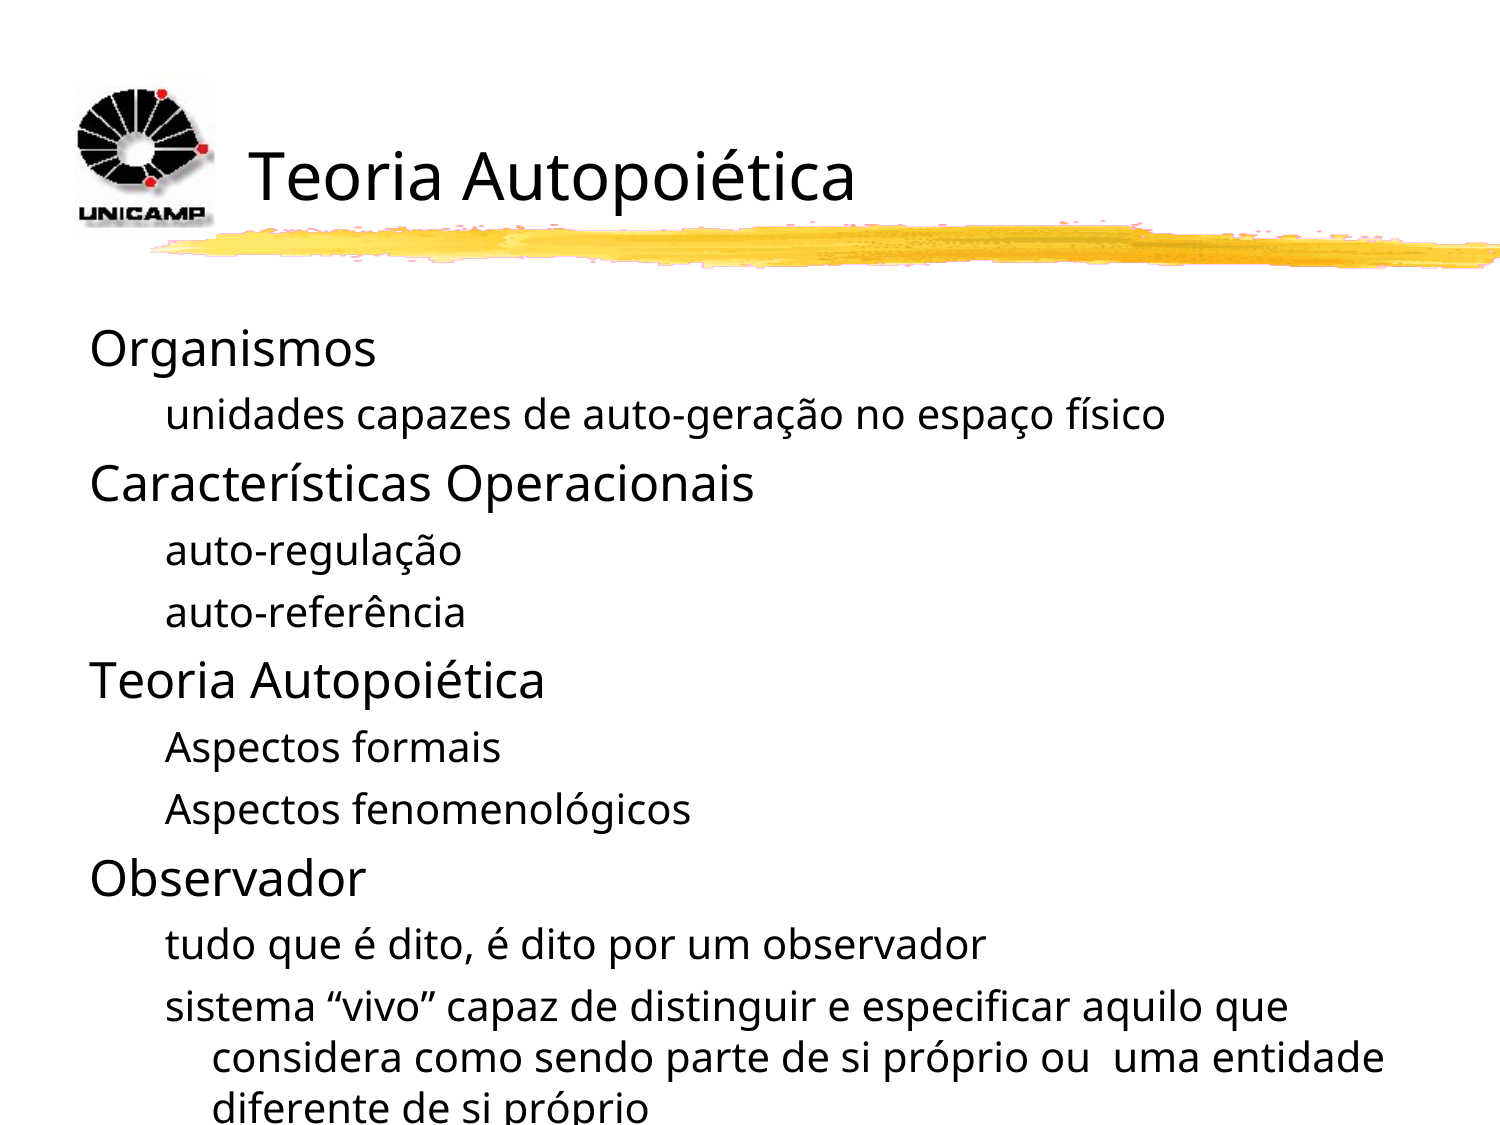

# Teoria Autopoiética
Organismos
unidades capazes de auto-geração no espaço físico
Características Operacionais
auto-regulação
auto-referência
Teoria Autopoiética
Aspectos formais
Aspectos fenomenológicos
Observador
tudo que é dito, é dito por um observador
sistema “vivo” capaz de distinguir e especificar aquilo que considera como sendo parte de si próprio ou uma entidade diferente de si próprio